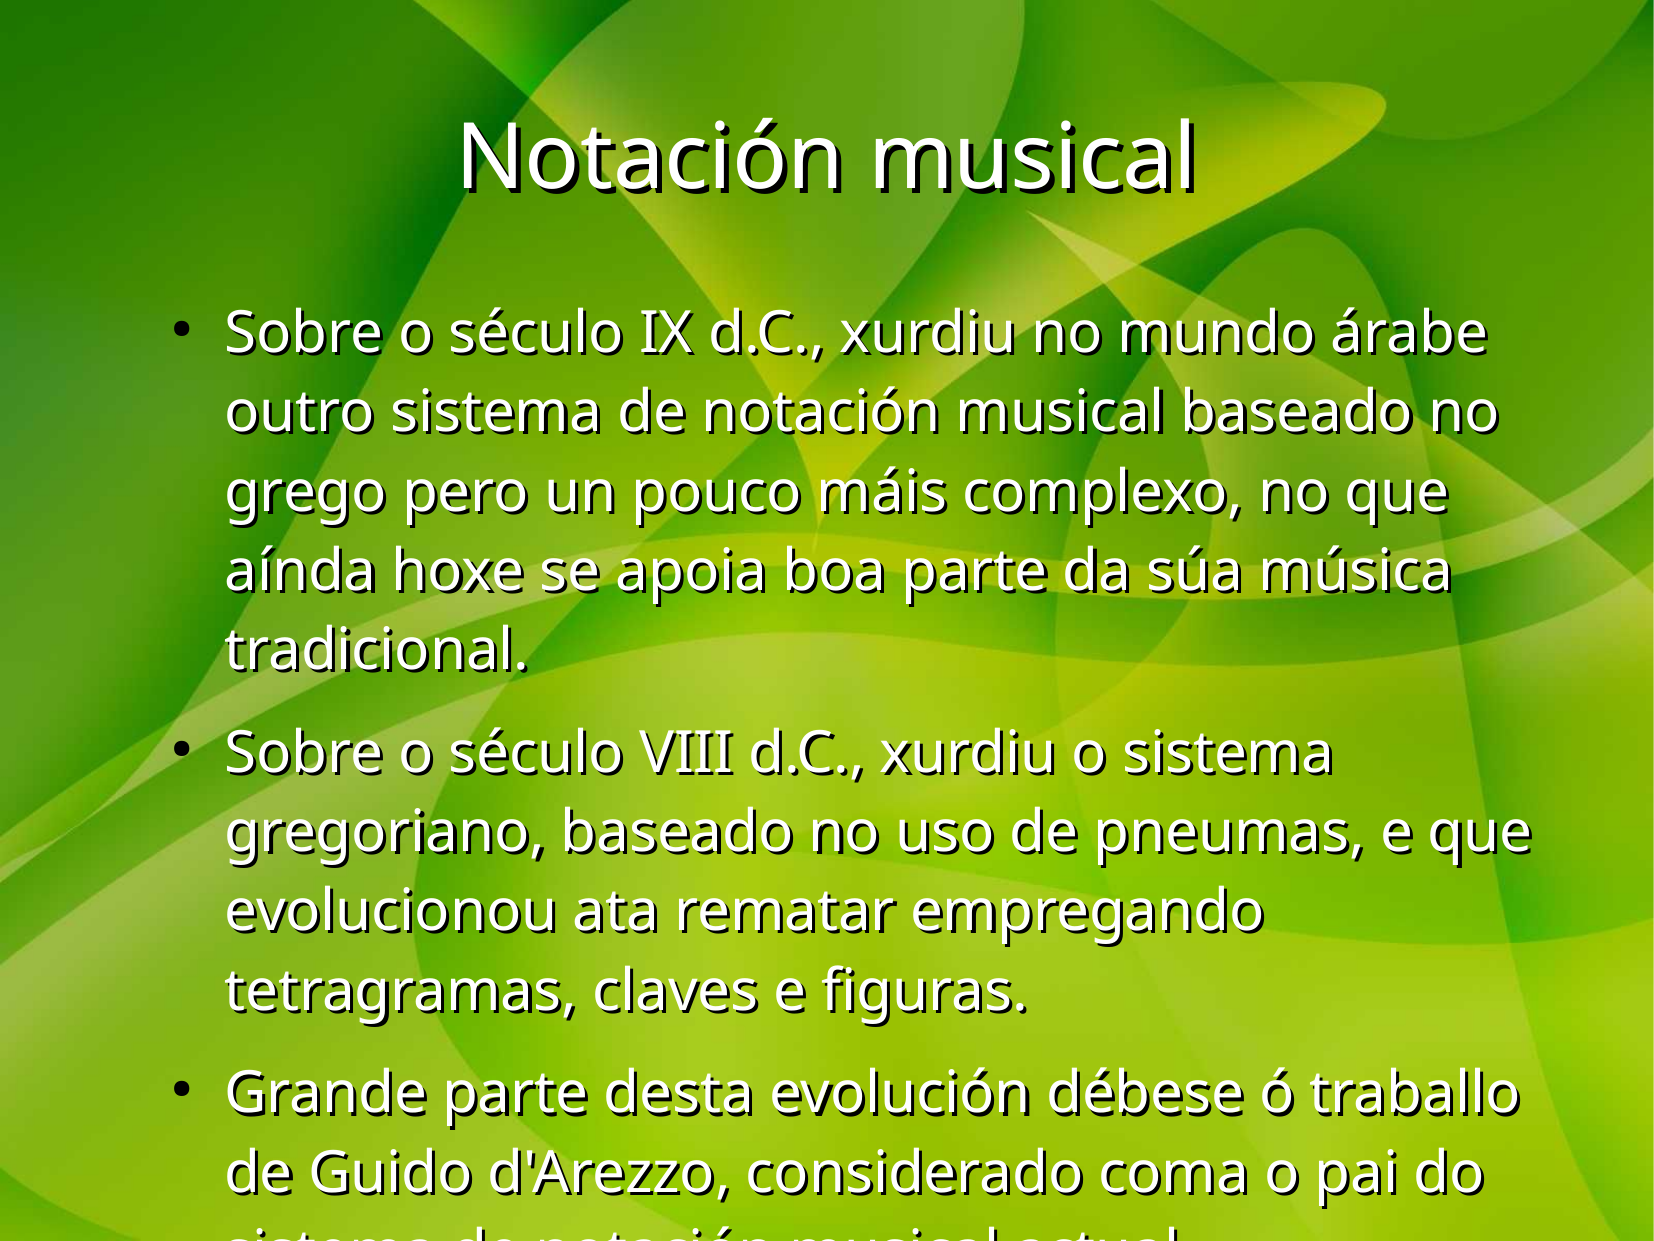

# Notación musical
Sobre o século IX d.C., xurdiu no mundo árabe outro sistema de notación musical baseado no grego pero un pouco máis complexo, no que aínda hoxe se apoia boa parte da súa música tradicional.
Sobre o século VIII d.C., xurdiu o sistema gregoriano, baseado no uso de pneumas, e que evolucionou ata rematar empregando tetragramas, claves e figuras.
Grande parte desta evolución débese ó traballo de Guido d'Arezzo, considerado coma o pai do sistema de notación musical actual.